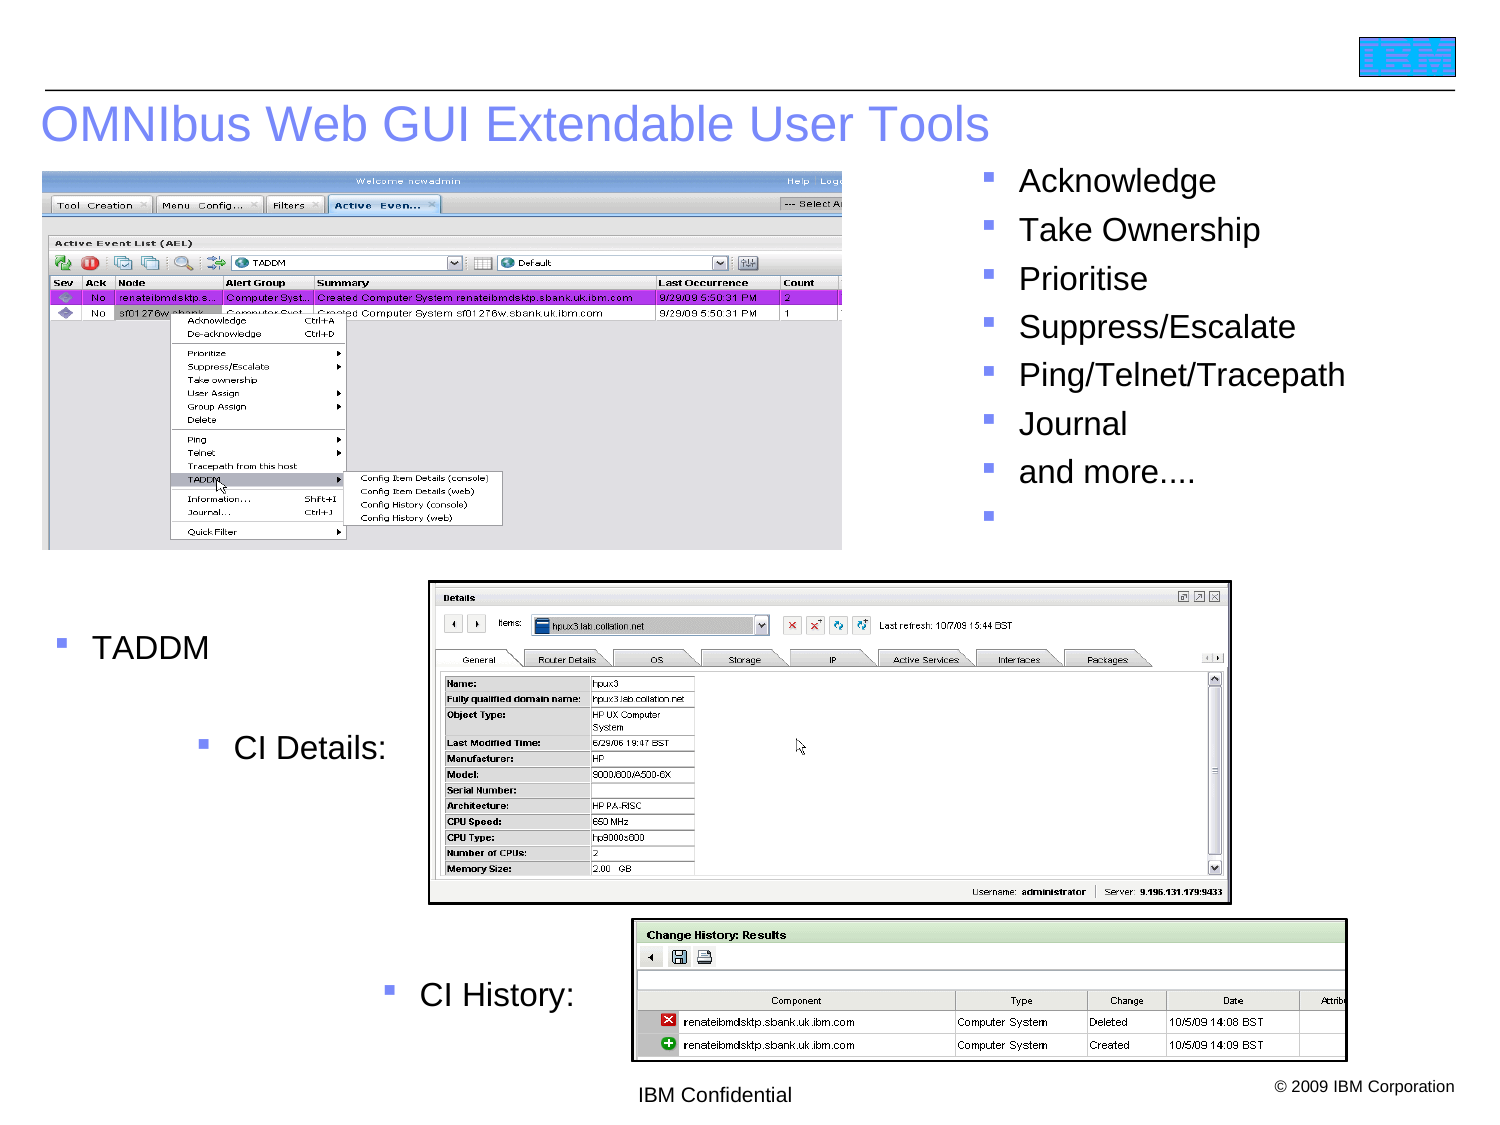

# OMNIbus Web GUI Extendable User Tools
Acknowledge
Take Ownership
Prioritise
Suppress/Escalate
Ping/Telnet/Tracepath
Journal
and more....
TADDM
CI Details:
CI History: